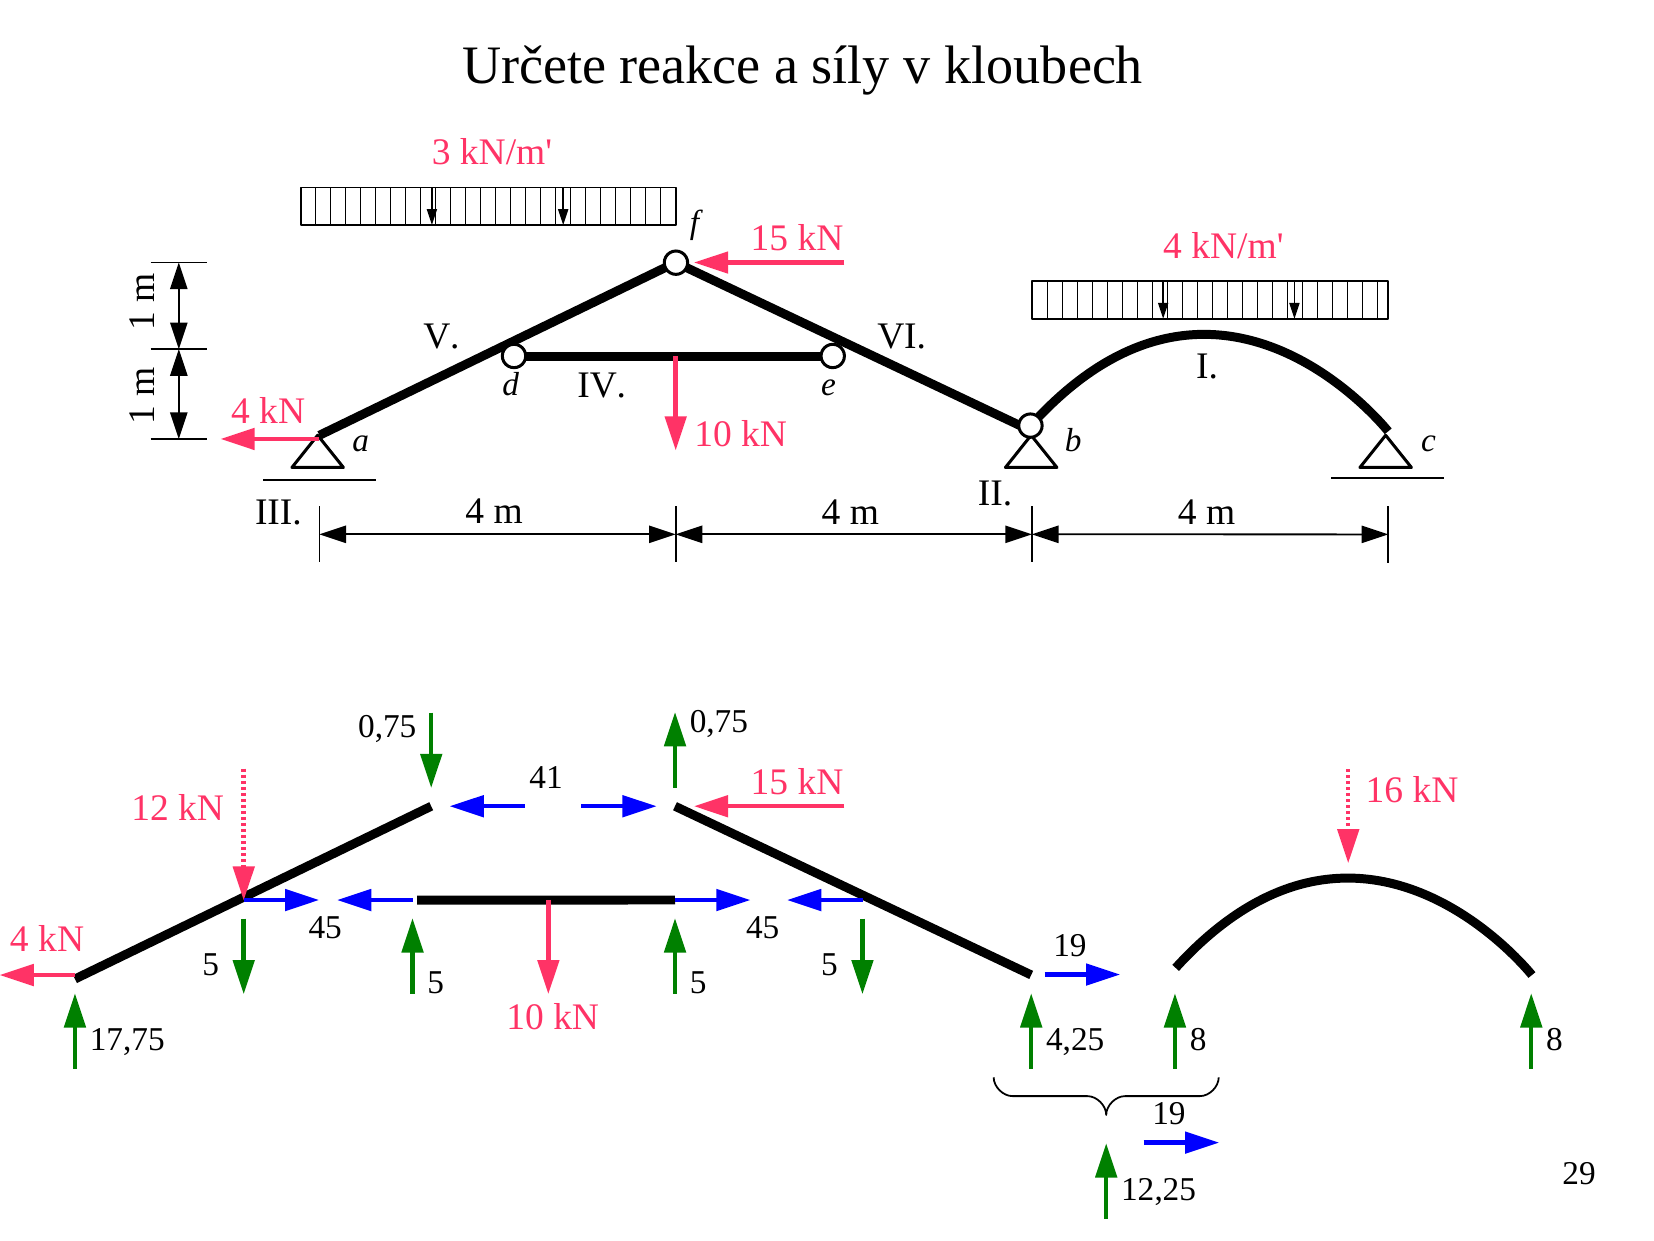

10 kN
# Určete reakce a síly v kloubech
3 kN/m'
f
15 kN
4 kN/m'
1 m
V.
VI.
I.
1 m
IV.
d
e
4 kN
10 kN
a
b
c
II.
4 m
4 m
4 m
III.
0,75
0,75
41
15 kN
16 kN
12 kN
45
45
4 kN
19
5
5
5
5
10 kN
17,75
4,25
8
8
19
29
12,25